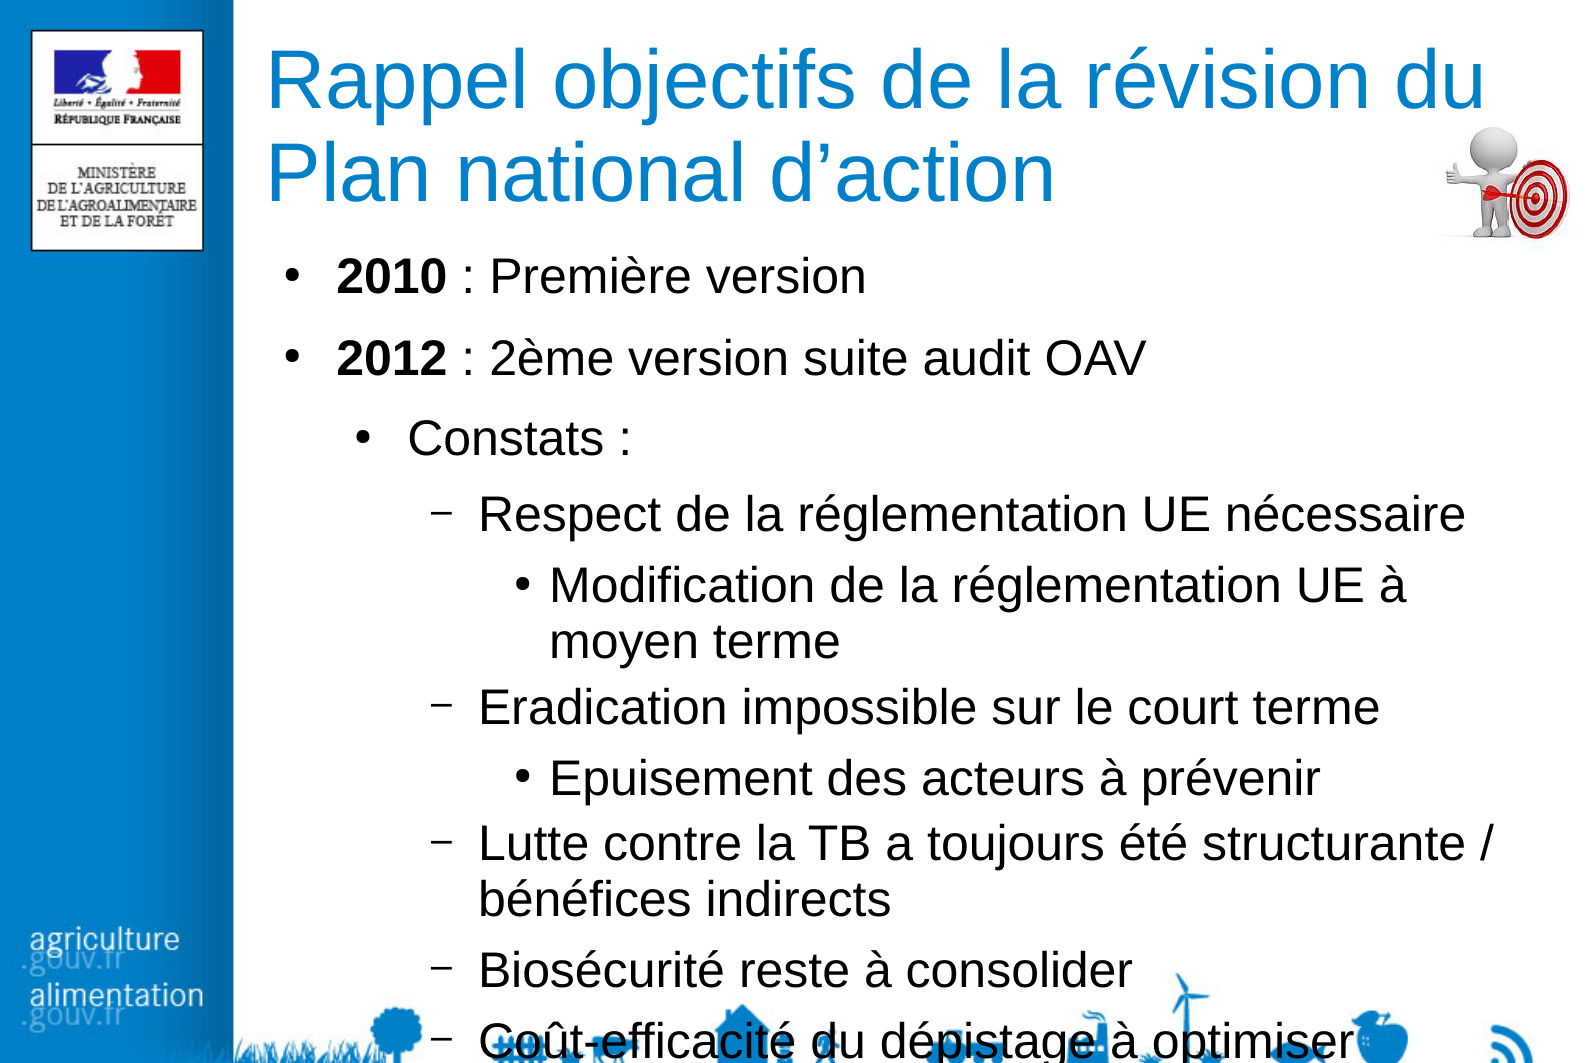

# Rappel objectifs de la révision du Plan national d’action
2010 : Première version
2012 : 2ème version suite audit OAV
Constats :
Respect de la réglementation UE nécessaire
Modification de la réglementation UE à moyen terme
Eradication impossible sur le court terme
Epuisement des acteurs à prévenir
Lutte contre la TB a toujours été structurante / bénéfices indirects
Biosécurité reste à consolider
Coût-efficacité du dépistage à optimiser